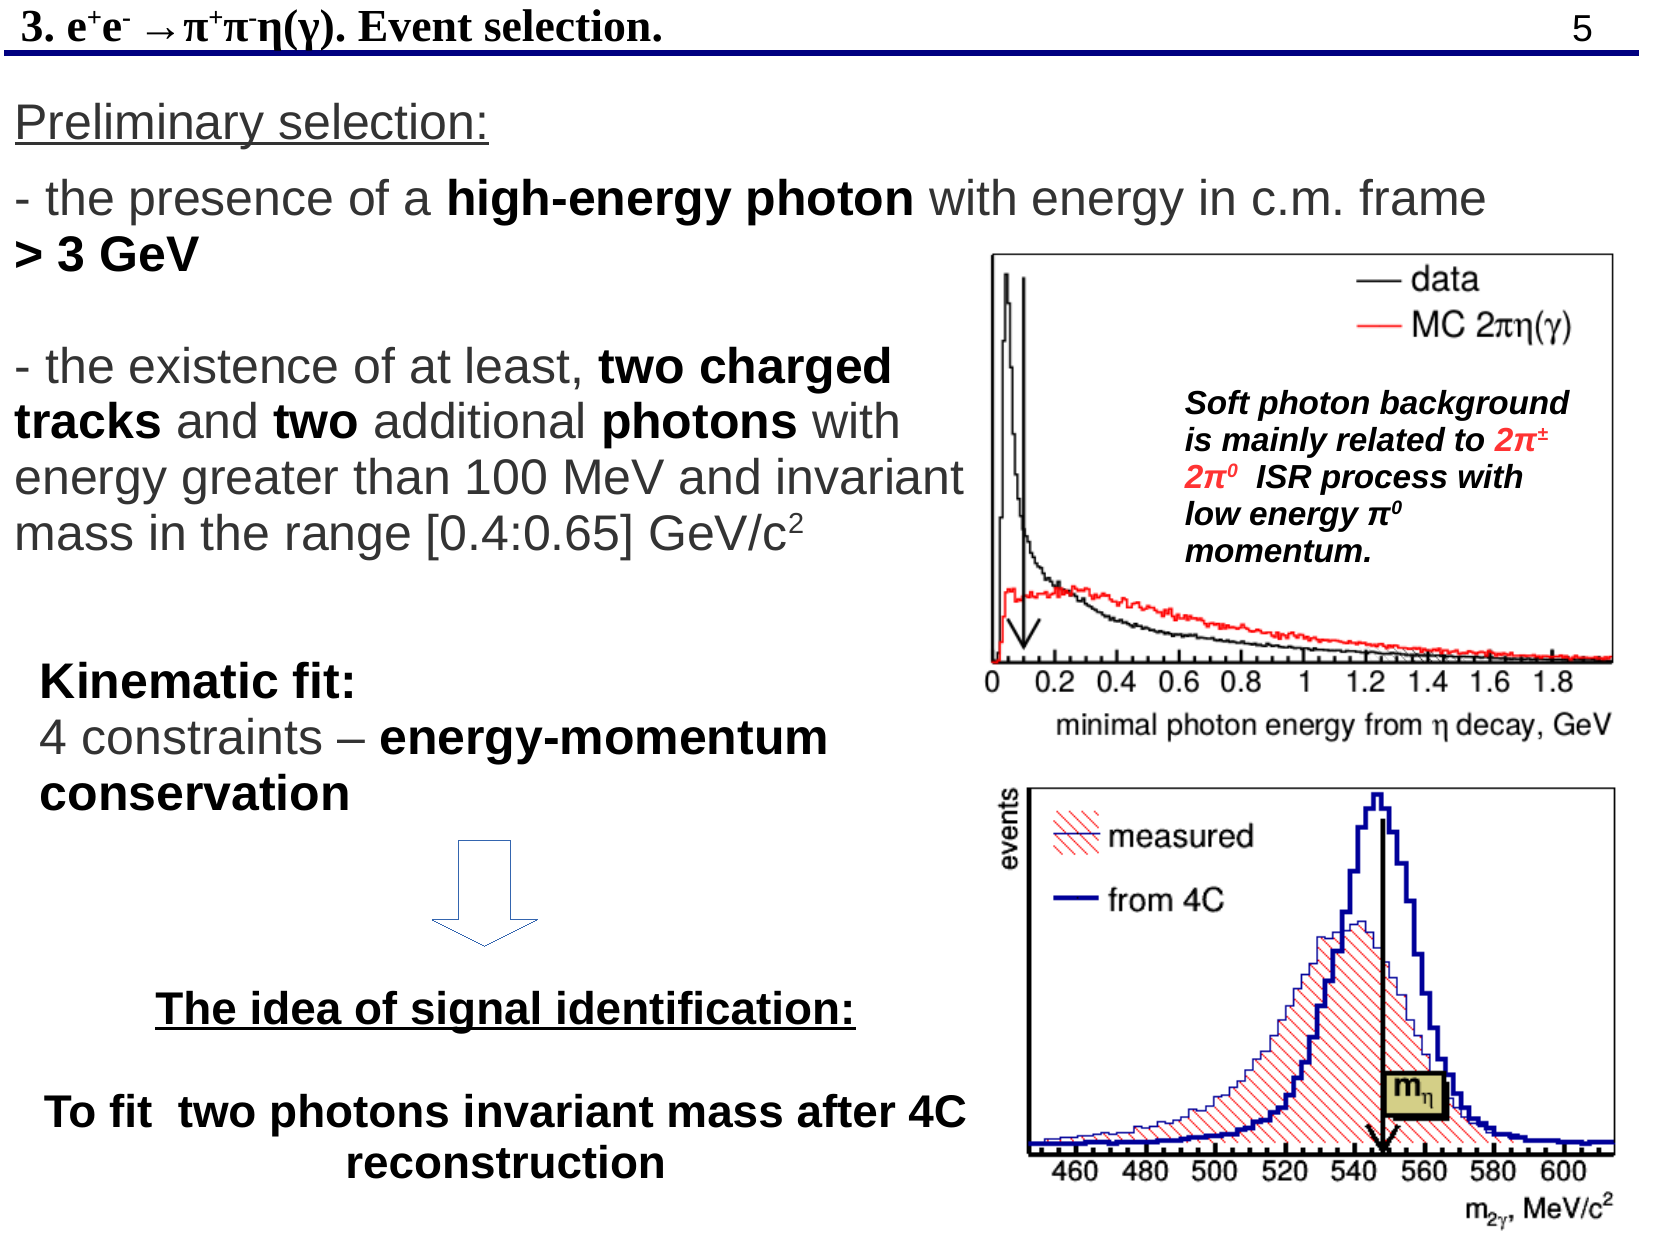

5
3. e+e- →π+π-η(γ). Event selection.
Preliminary selection:
- the presence of a high-energy photon with energy in c.m. frame > 3 GeV
- the existence of at least, two charged
tracks and two additional photons with
energy greater than 100 MeV and invariant
mass in the range [0.4:0.65] GeV/c2
Soft photon background is mainly related to 2π± 2π0 ISR process with low energy π0 momentum.
Kinematic fit:
4 constraints – energy-momentum
conservation
The idea of signal identification:
To fit two photons invariant mass after 4C reconstruction